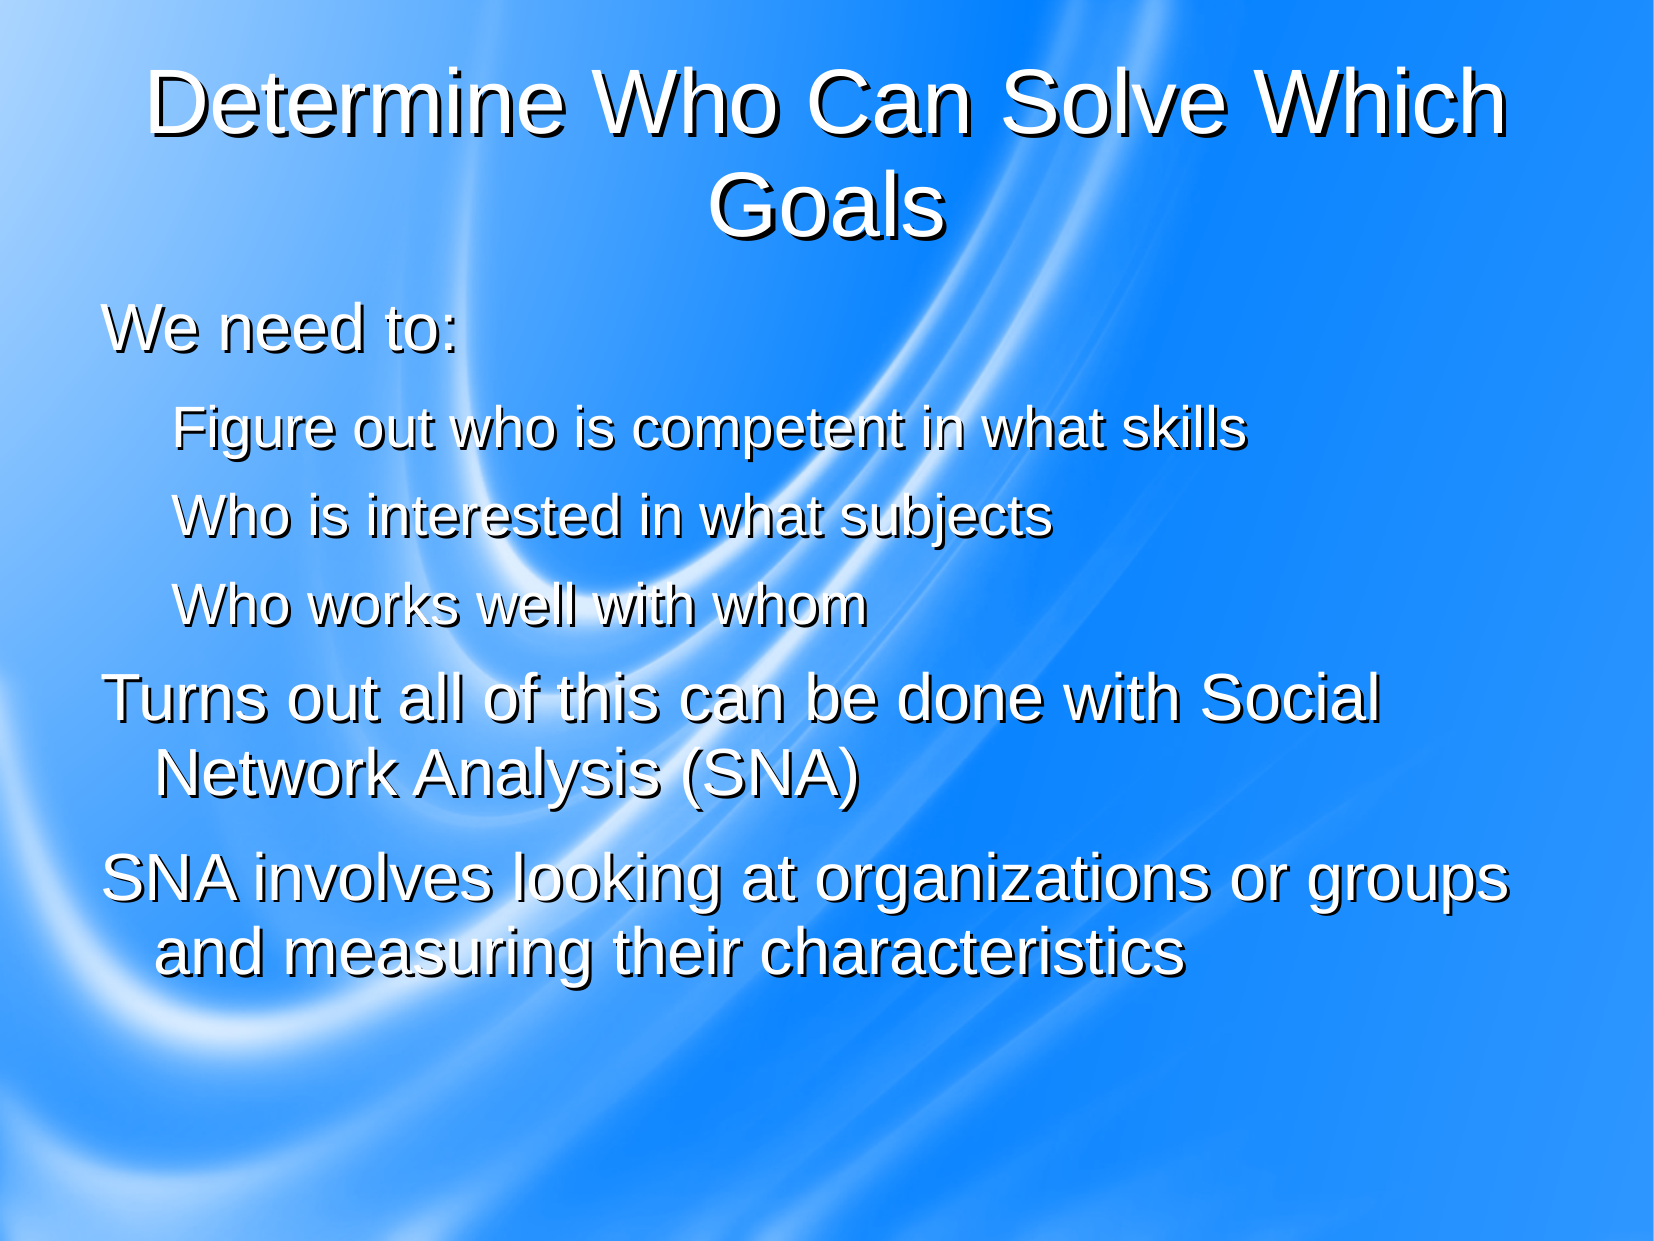

# Determine Who Can Solve Which Goals
We need to:
Figure out who is competent in what skills
Who is interested in what subjects
Who works well with whom
Turns out all of this can be done with Social Network Analysis (SNA)
SNA involves looking at organizations or groups and measuring their characteristics